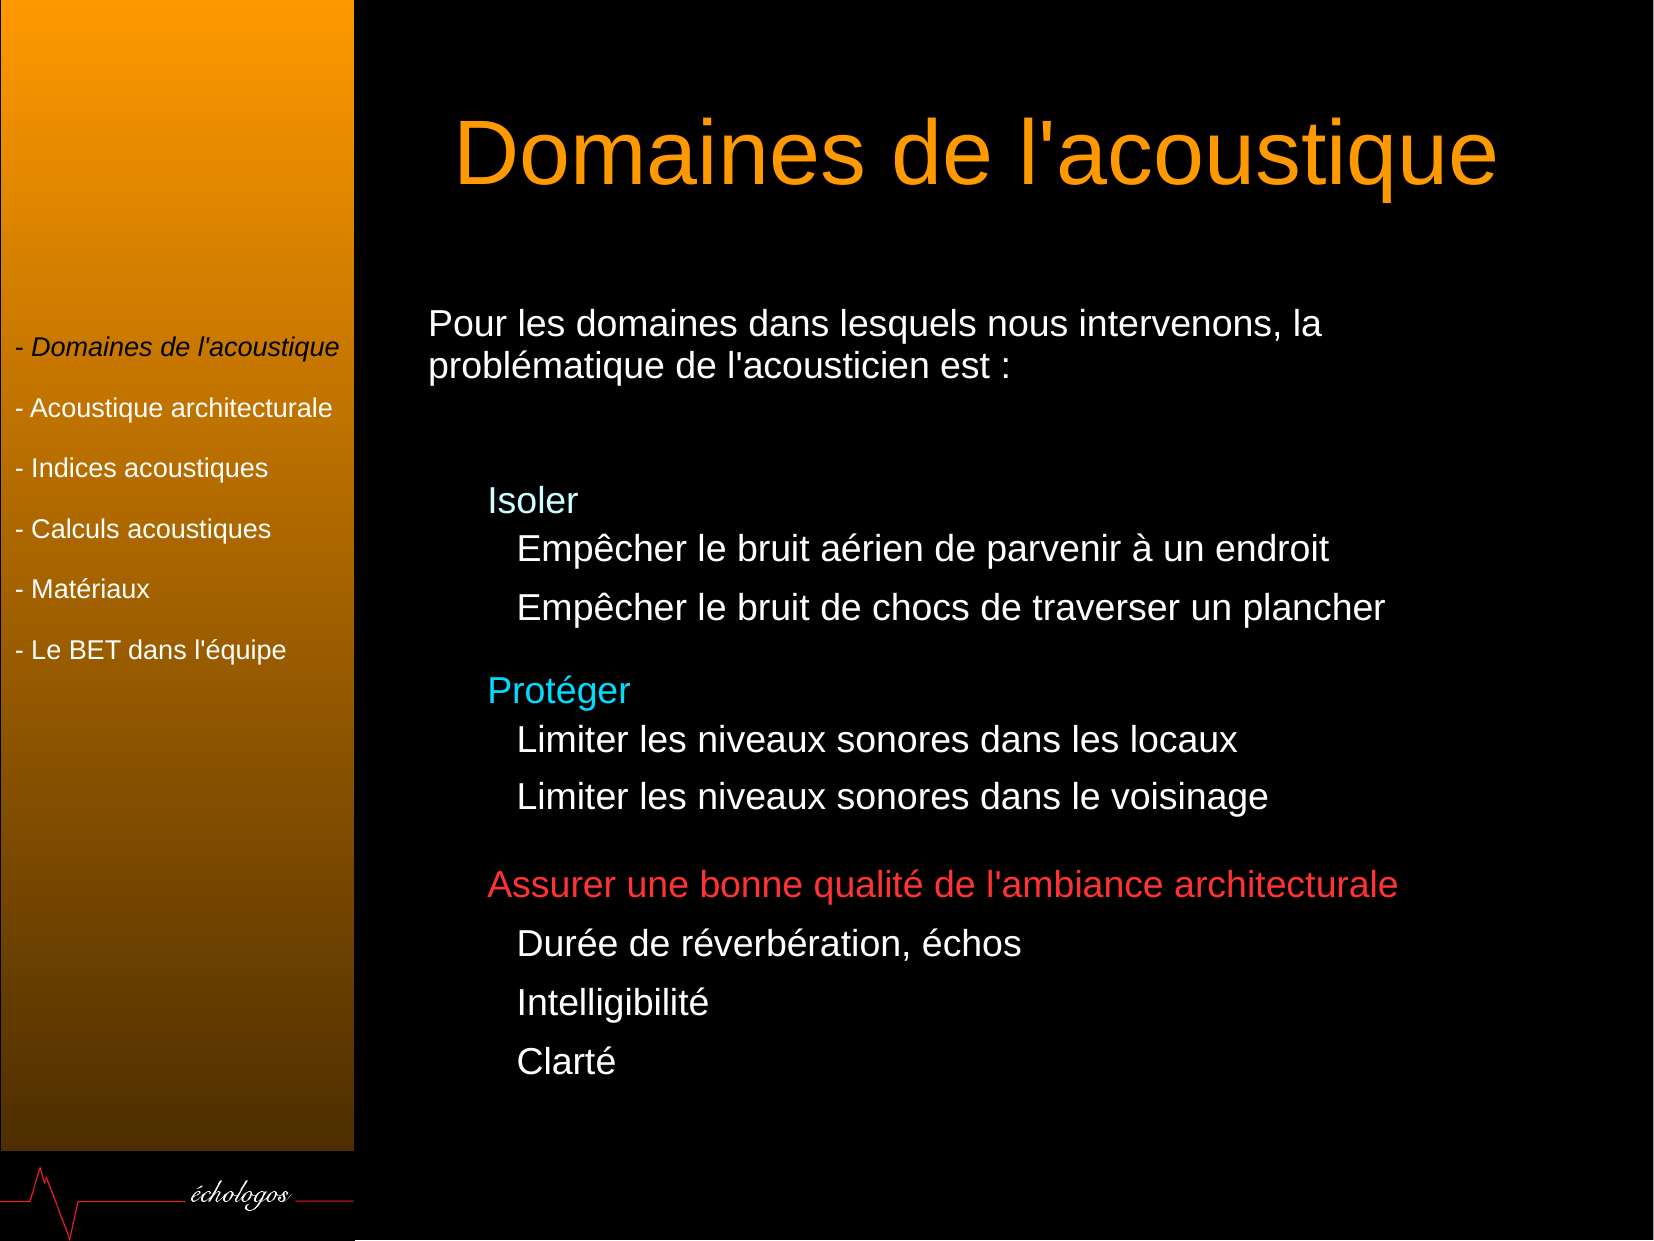

# Domaines de l'acoustique
Pour les domaines dans lesquels nous intervenons, la problématique de l'acousticien est :
- Domaines de l'acoustique
- Acoustique architecturale
- Indices acoustiques
- Calculs acoustiques
- Matériaux
- Le BET dans l'équipe
Isoler
Empêcher le bruit aérien de parvenir à un endroit
Empêcher le bruit de chocs de traverser un plancher
Protéger
Limiter les niveaux sonores dans les locaux
Limiter les niveaux sonores dans le voisinage
Assurer une bonne qualité de l'ambiance architecturale
Durée de réverbération, échos
Intelligibilité
Clarté